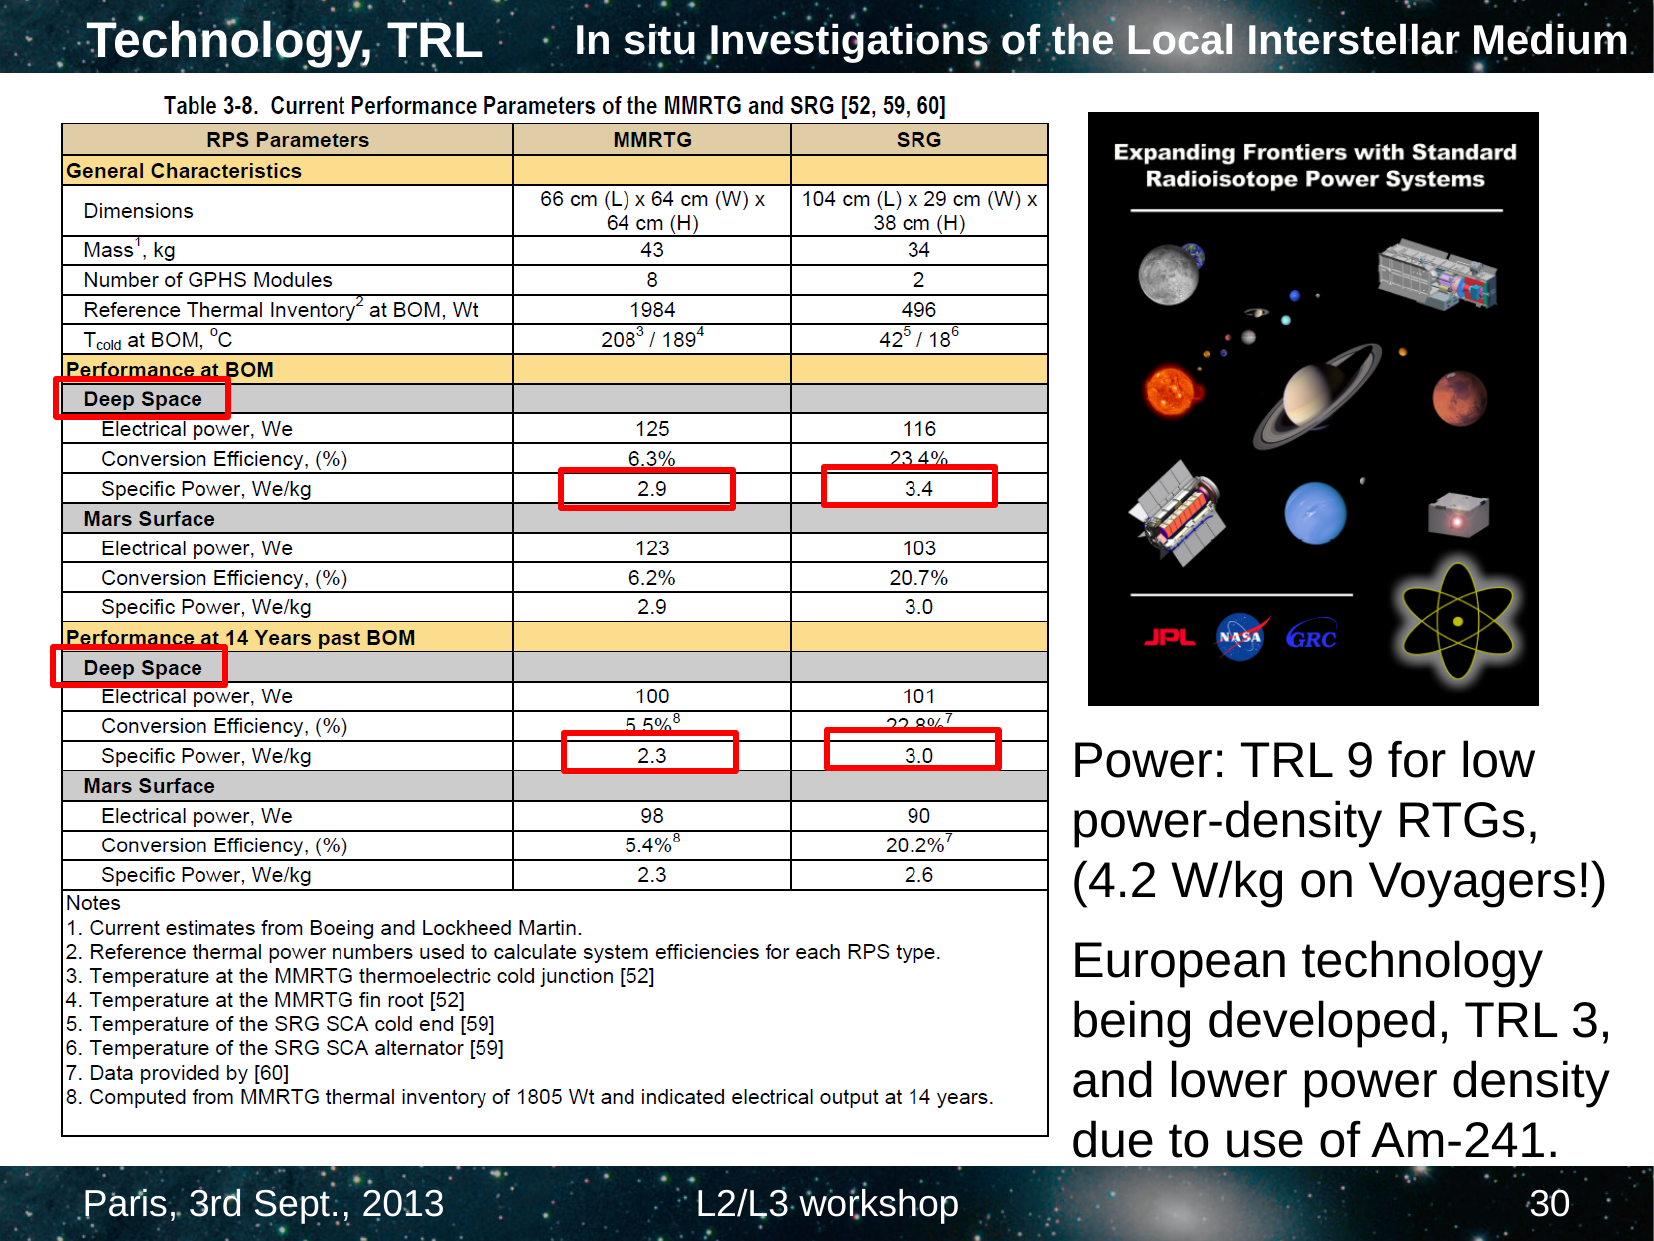

Technology, TRL
Power: TRL 9 for low power-density RTGs, (4.2 W/kg on Voyagers!)
European technology being developed, TRL 3, and lower power density due to use of Am-241.